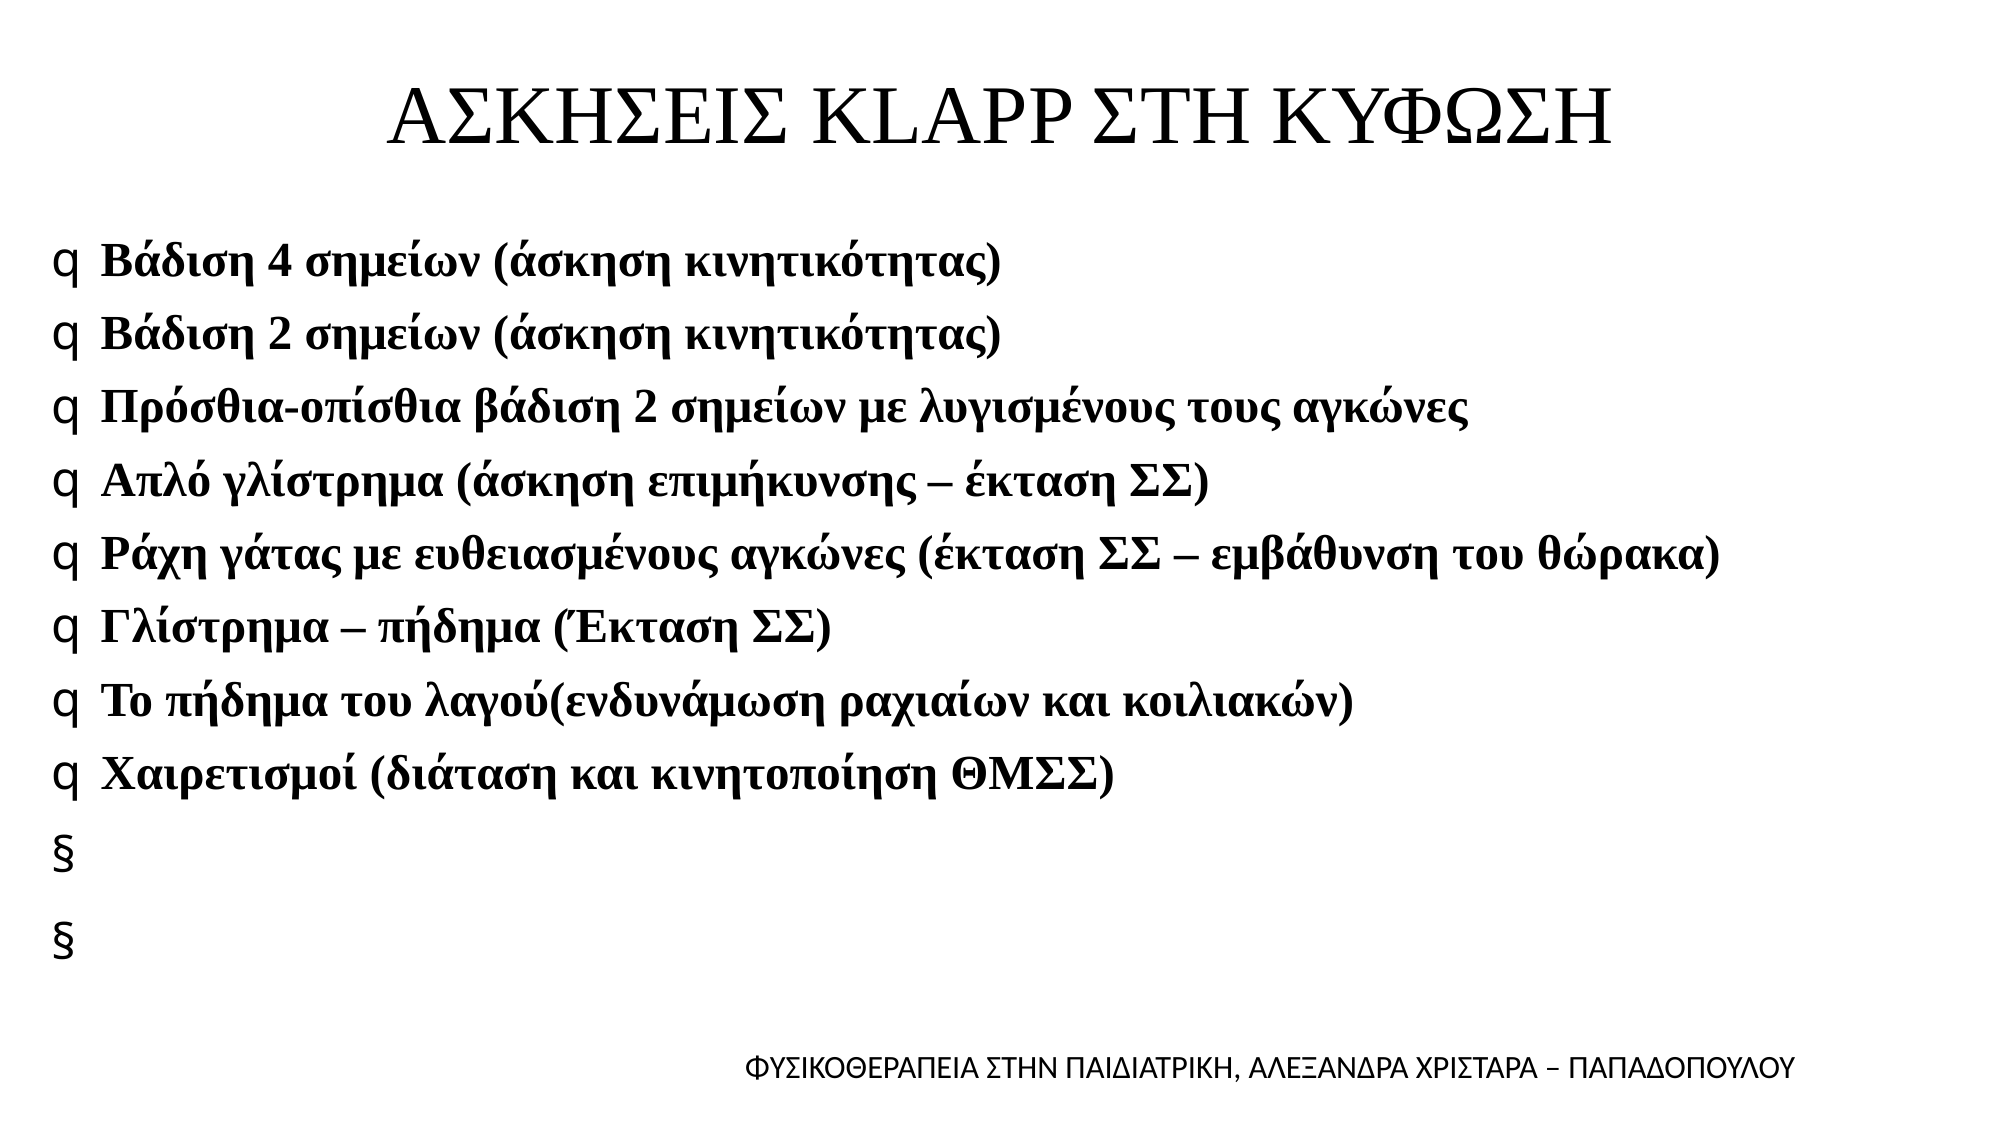

# ΑΣΚΗΣΕΙΣ KLAPP ΣΤΗ ΚΥΦΩΣΗ
 Βάδιση 4 σημείων (άσκηση κινητικότητας)
 Βάδιση 2 σημείων (άσκηση κινητικότητας)
 Πρόσθια-οπίσθια βάδιση 2 σημείων με λυγισμένους τους αγκώνες
 Απλό γλίστρημα (άσκηση επιμήκυνσης – έκταση ΣΣ)
 Ράχη γάτας με ευθειασμένους αγκώνες (έκταση ΣΣ – εμβάθυνση του θώρακα)
 Γλίστρημα – πήδημα (Έκταση ΣΣ)
 Το πήδημα του λαγού(ενδυνάμωση ραχιαίων και κοιλιακών)
 Χαιρετισμοί (διάταση και κινητοποίηση ΘΜΣΣ)
ΦΥΣΙΚΟΘΕΡΑΠΕΙΑ ΣΤΗΝ ΠΑΙΔΙΑΤΡΙΚΗ, ΑΛΕΞΑΝΔΡΑ ΧΡΙΣΤΑΡΑ – ΠΑΠΑΔΟΠΟΥΛΟΥ